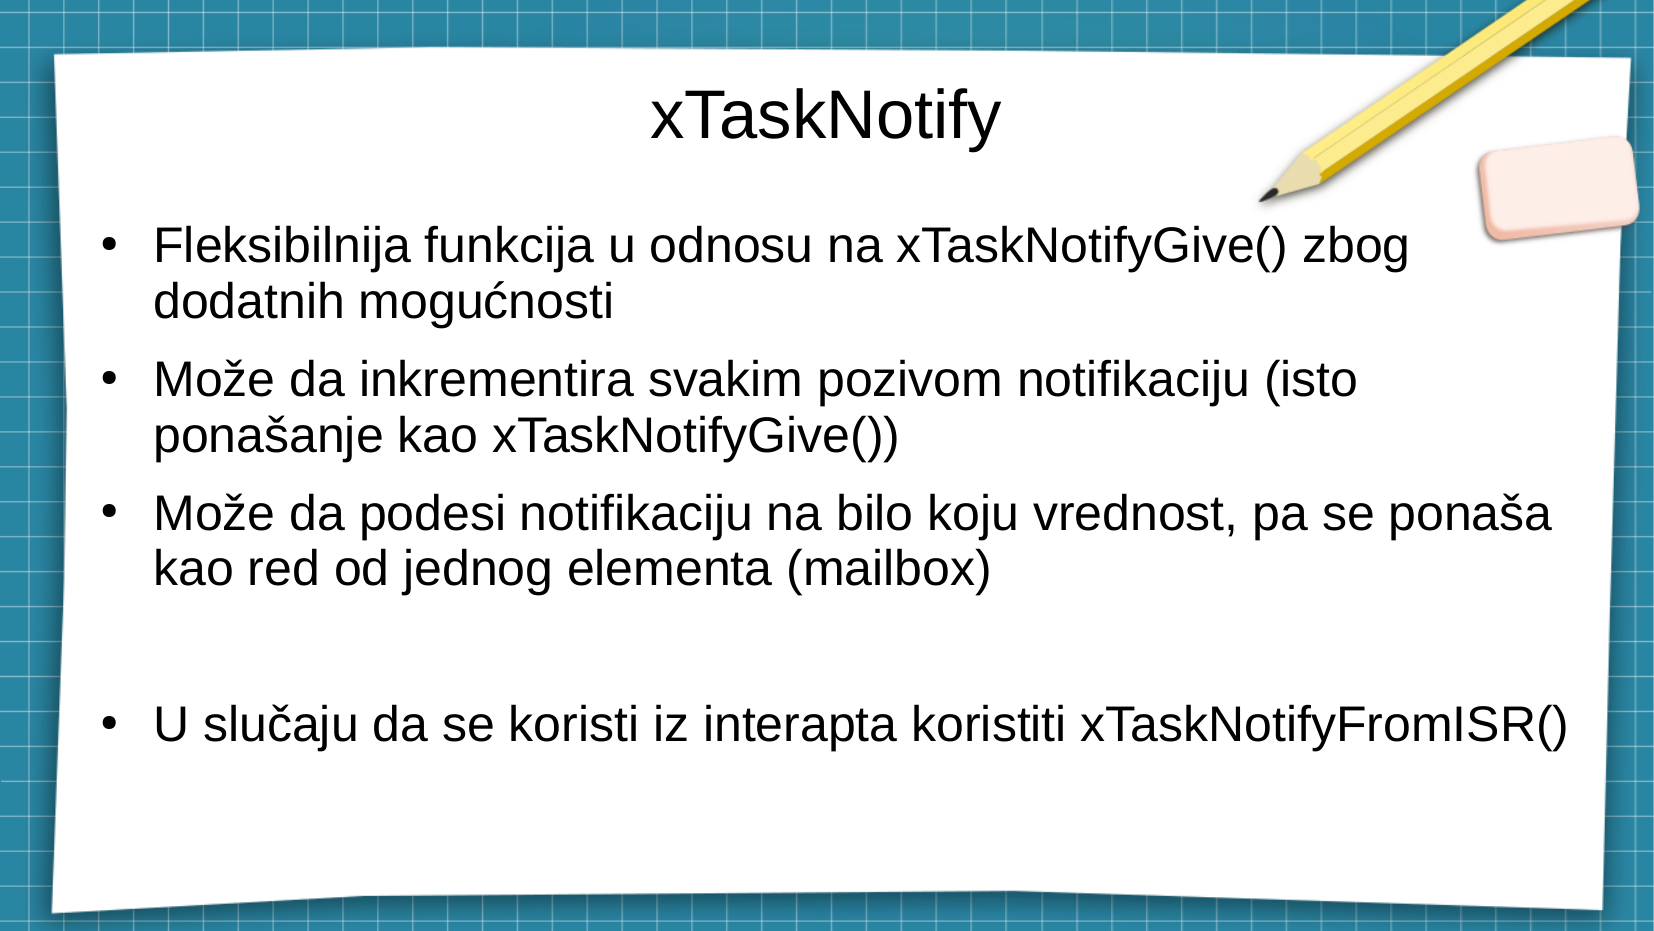

# xTaskNotify
Fleksibilnija funkcija u odnosu na xTaskNotifyGive() zbog dodatnih mogućnosti
Može da inkrementira svakim pozivom notifikaciju (isto ponašanje kao xTaskNotifyGive())
Može da podesi notifikaciju na bilo koju vrednost, pa se ponaša kao red od jednog elementa (mailbox)
U slučaju da se koristi iz interapta koristiti xTaskNotifyFromISR()